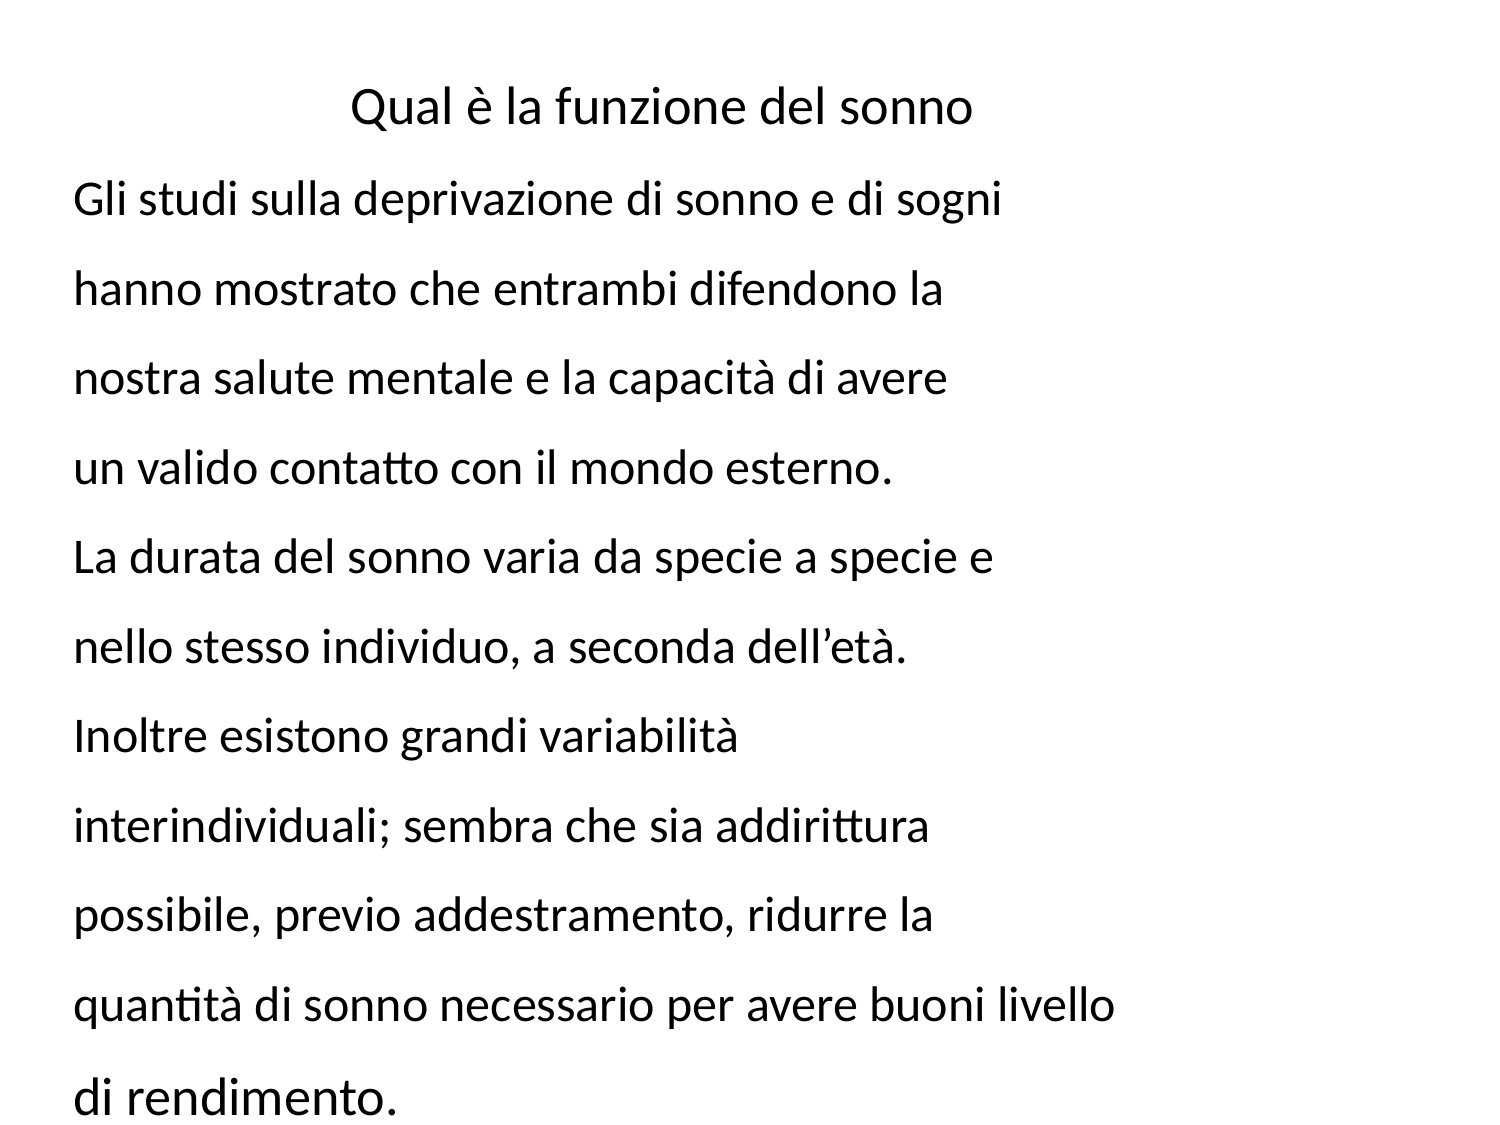

#
 Qual è la funzione del sonno
Gli studi sulla deprivazione di sonno e di sogni
hanno mostrato che entrambi difendono la
nostra salute mentale e la capacità di avere
un valido contatto con il mondo esterno.
La durata del sonno varia da specie a specie e
nello stesso individuo, a seconda dell’età.
Inoltre esistono grandi variabilità
interindividuali; sembra che sia addirittura
possibile, previo addestramento, ridurre la
quantità di sonno necessario per avere buoni livello
di rendimento.